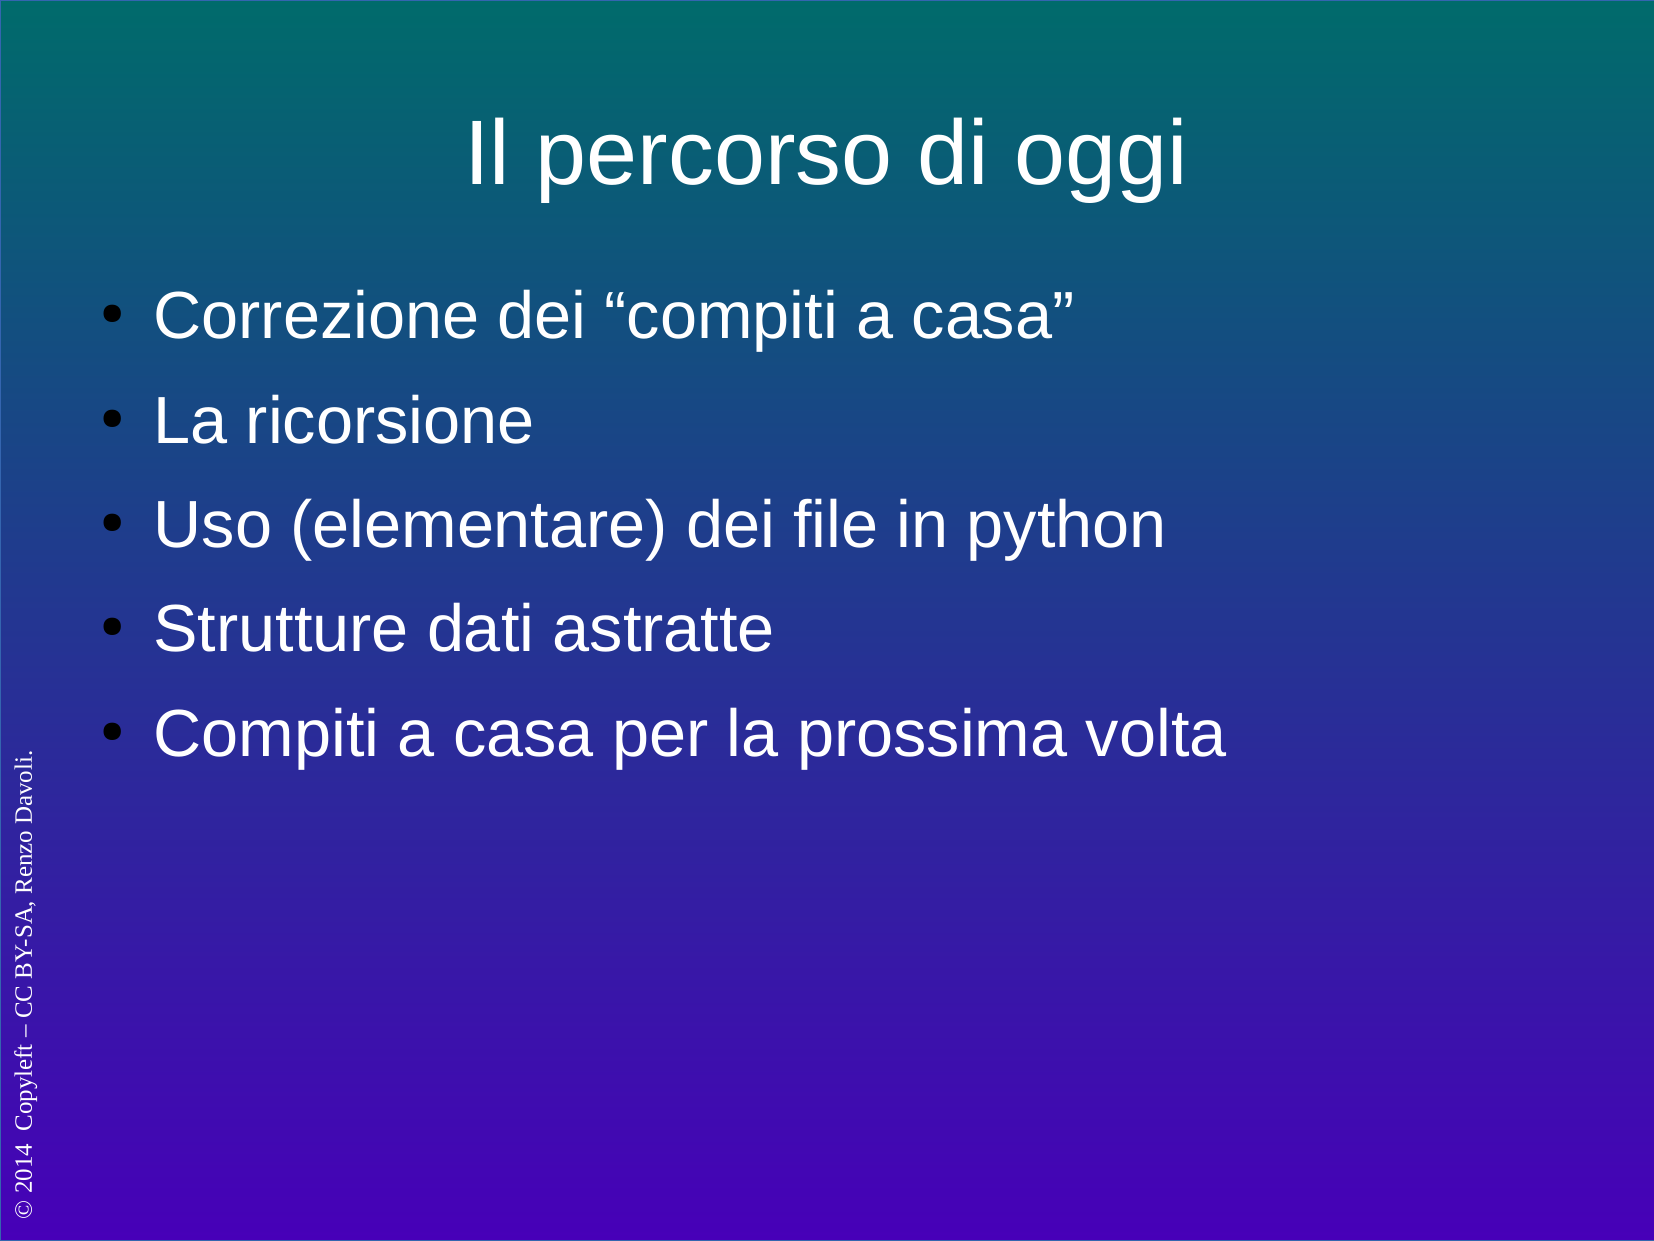

# Il percorso di oggi
Correzione dei “compiti a casa”
La ricorsione
Uso (elementare) dei file in python
Strutture dati astratte
Compiti a casa per la prossima volta